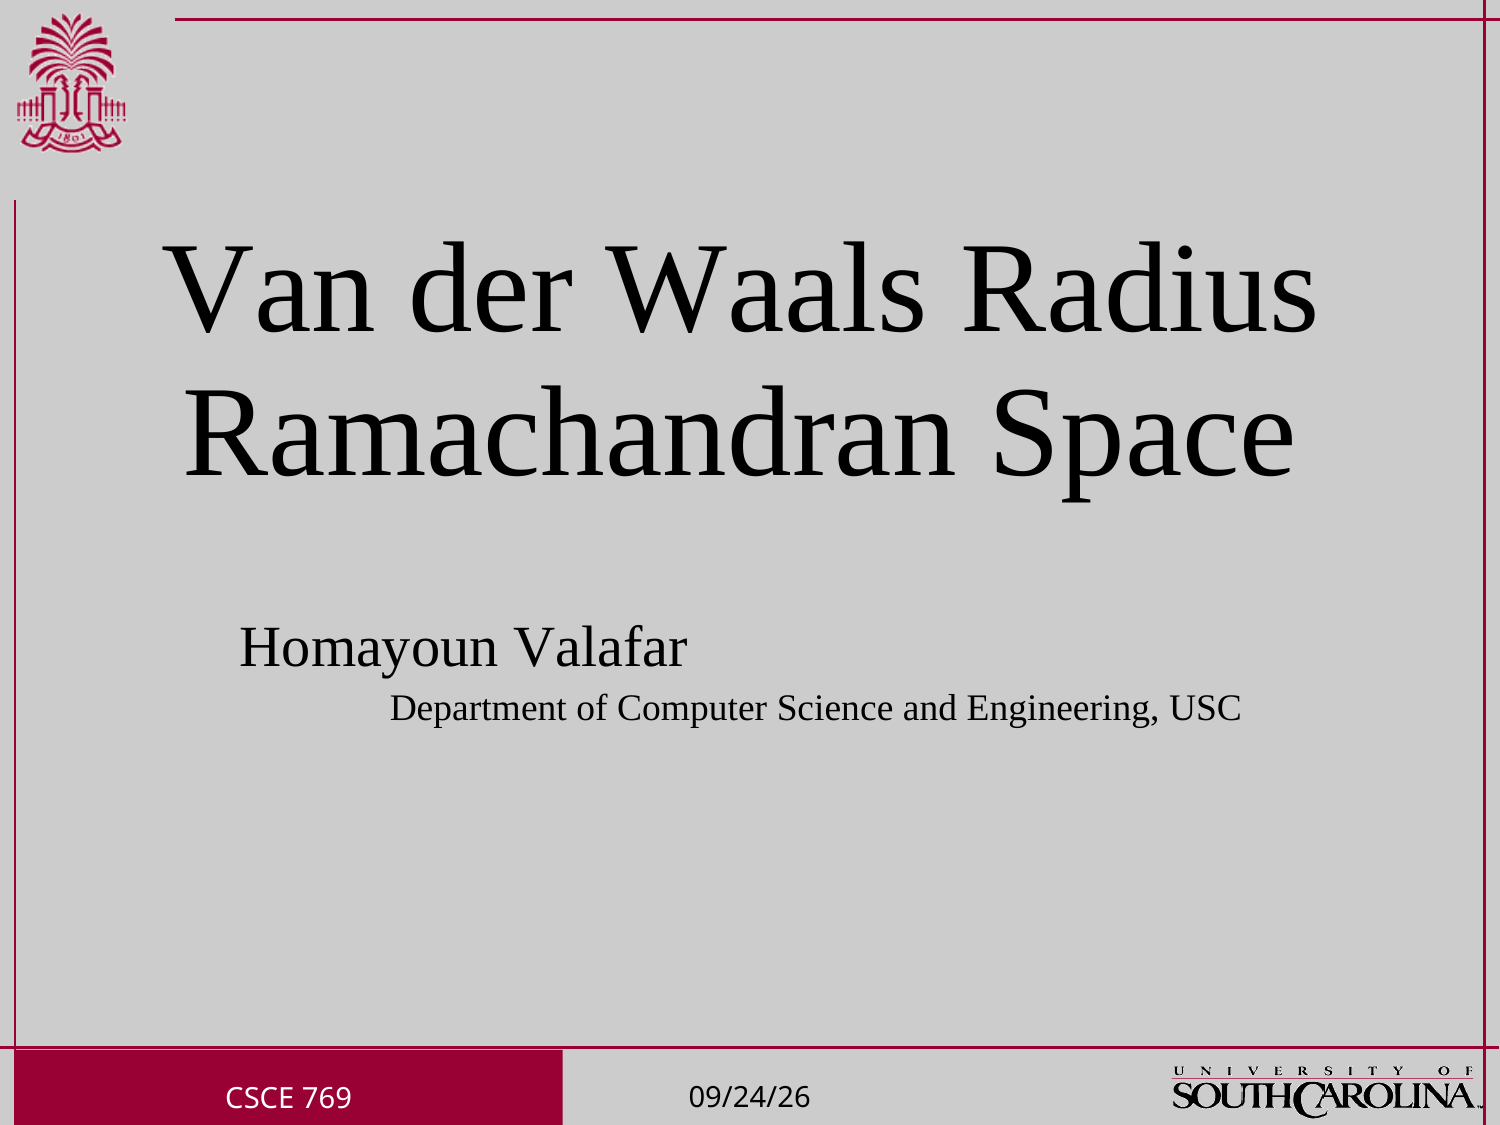

# Van der Waals Radius Ramachandran Space
Homayoun Valafar
	Department of Computer Science and Engineering, USC